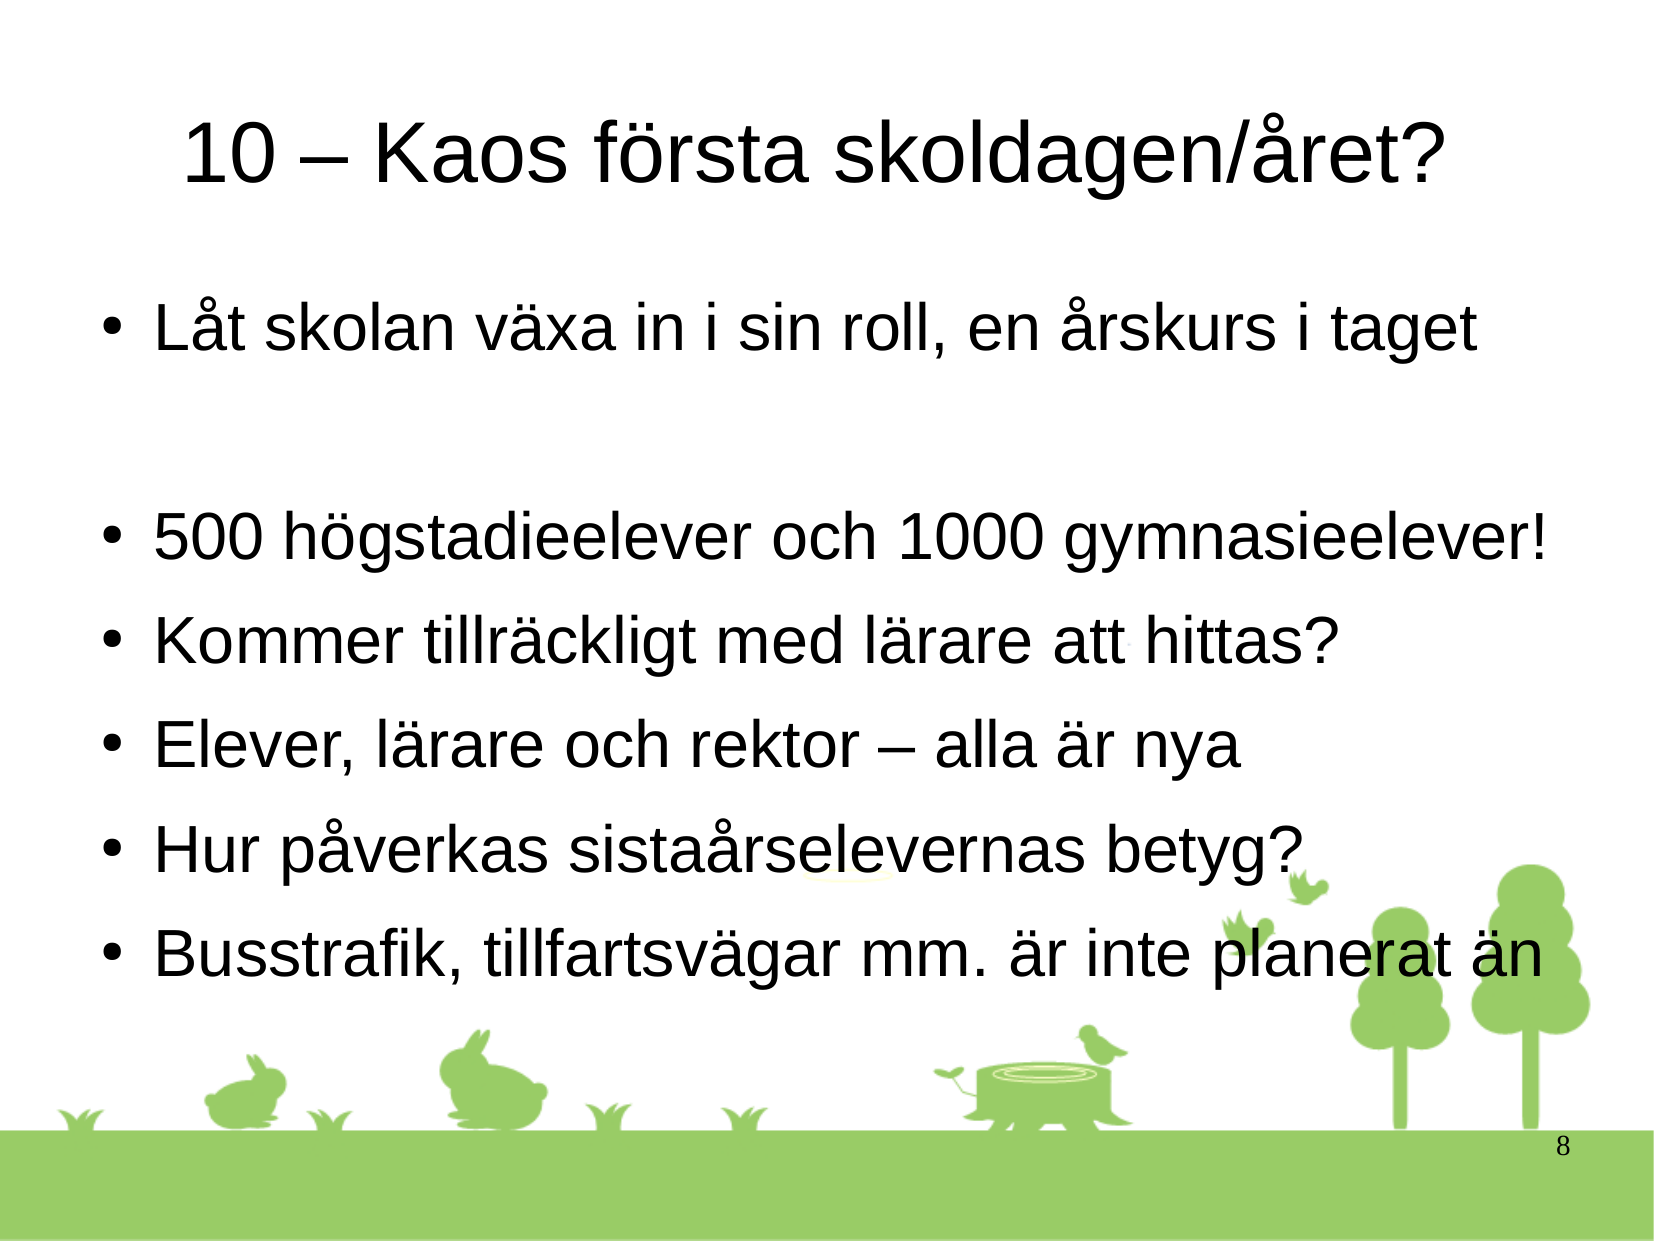

# 10 – Kaos första skoldagen/året?
Låt skolan växa in i sin roll, en årskurs i taget
500 högstadieelever och 1000 gymnasieelever!
Kommer tillräckligt med lärare att hittas?
Elever, lärare och rektor – alla är nya
Hur påverkas sistaårselevernas betyg?
Busstrafik, tillfartsvägar mm. är inte planerat än
8